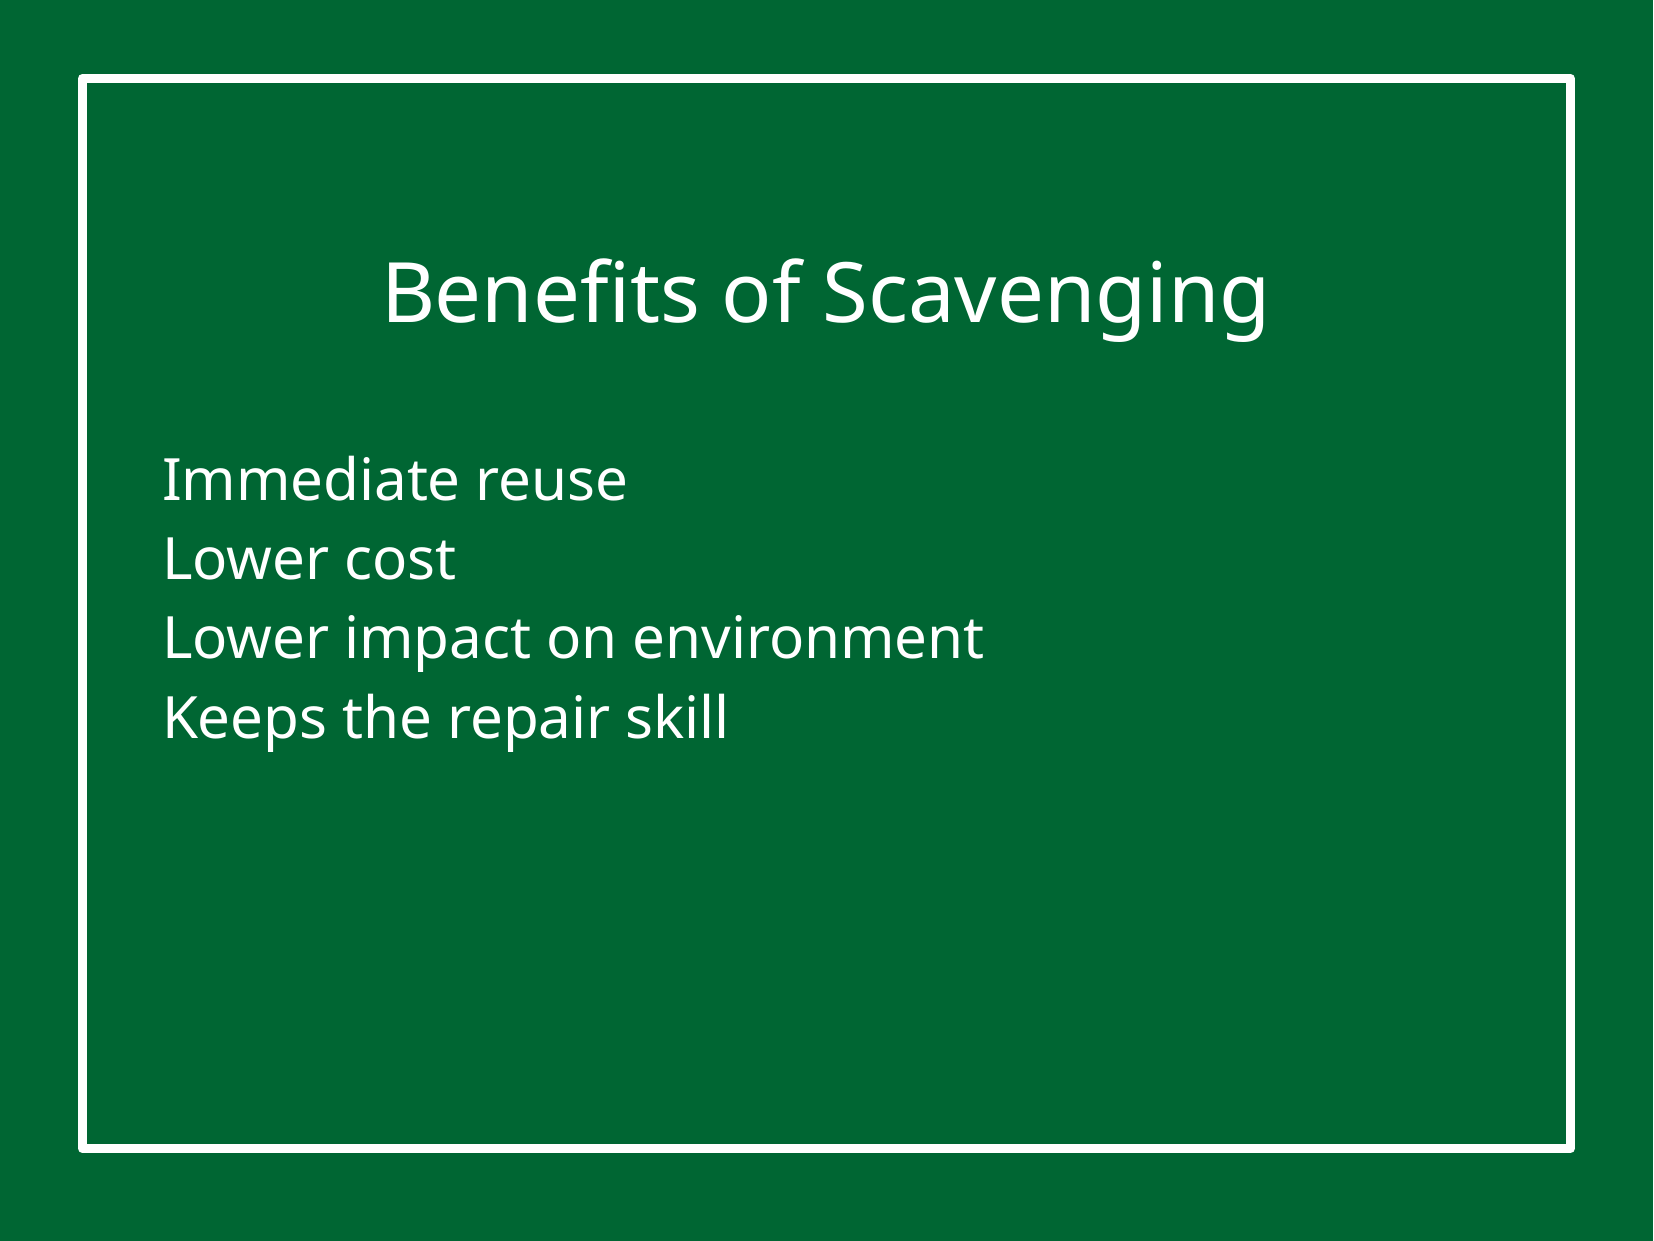

# Benefits of Scavenging
	Immediate reuse
	Lower cost
	Lower impact on environment
	Keeps the repair skill